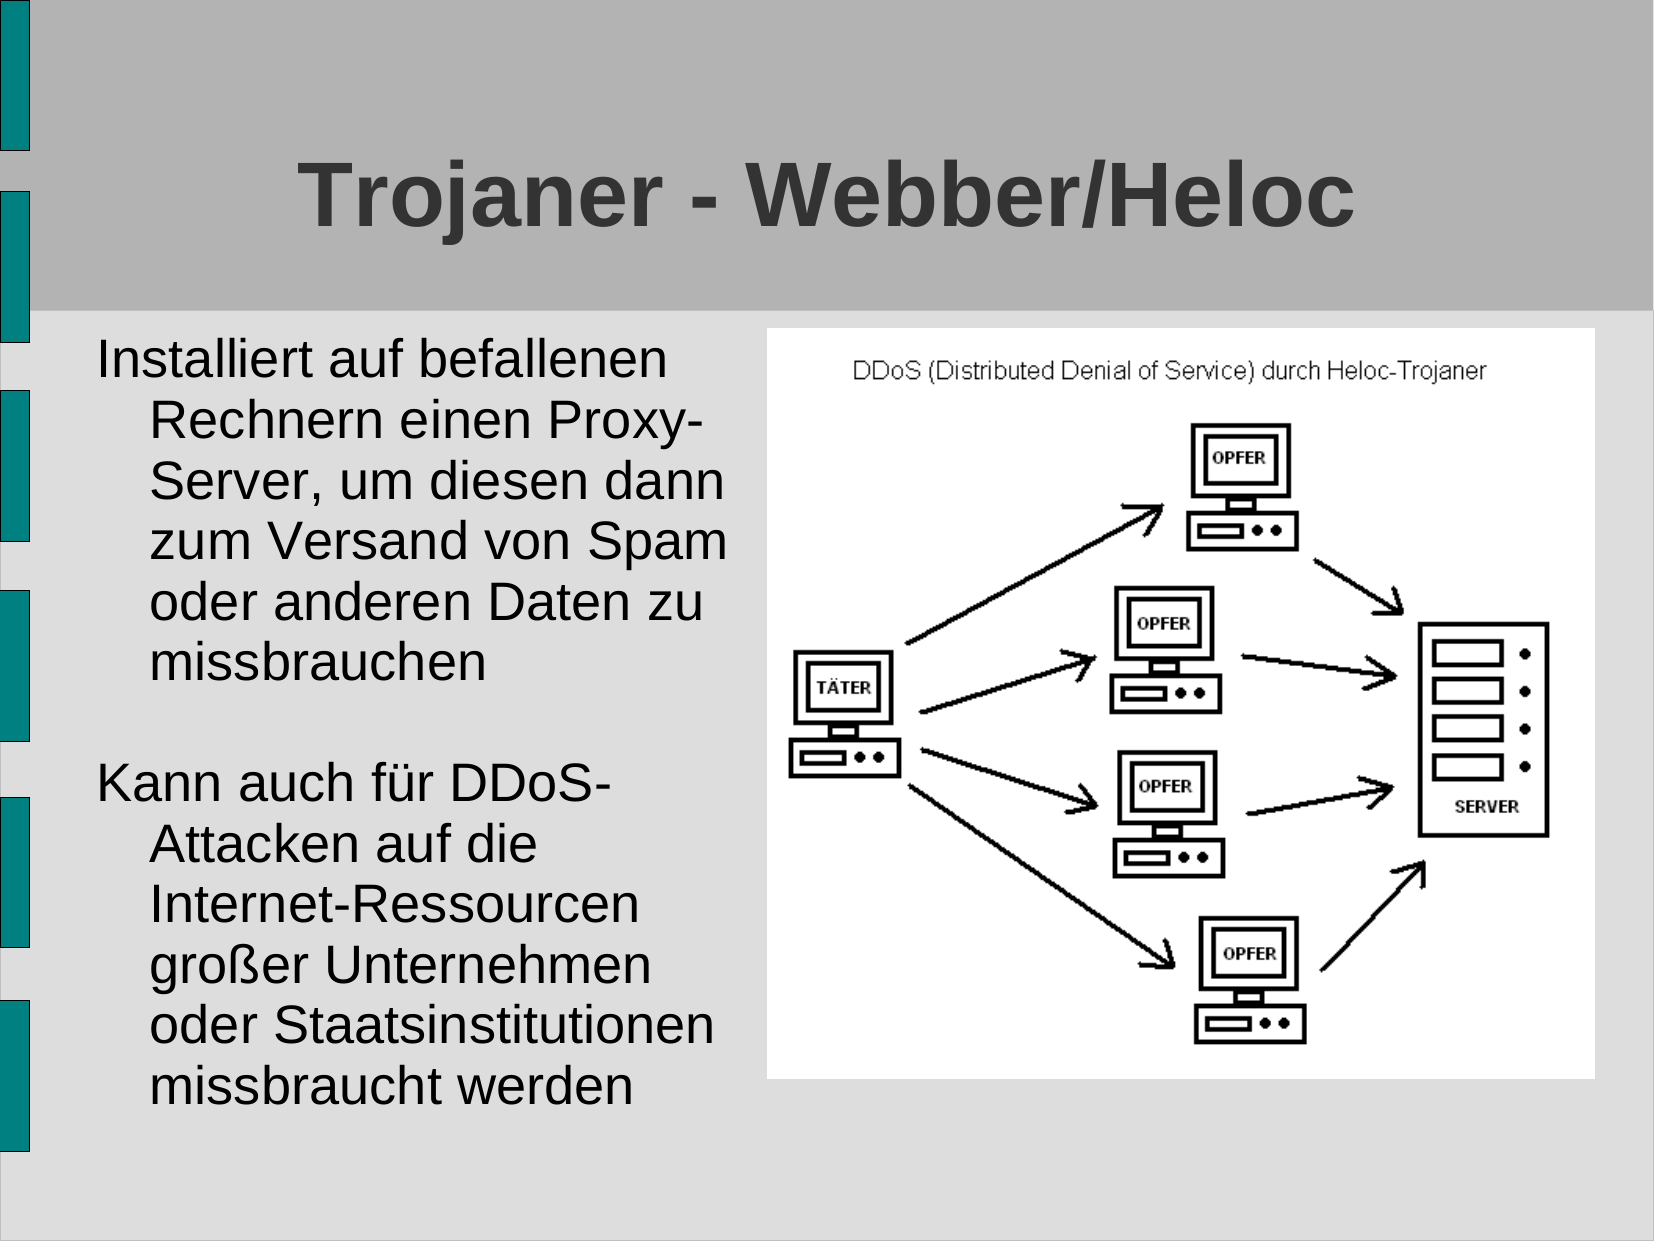

# Trojaner - Webber/Heloc
Installiert auf befallenen Rechnern einen Proxy-Server, um diesen dann zum Versand von Spam oder anderen Daten zu missbrauchen
Kann auch für DDoS-Attacken auf die Internet-Ressourcen großer Unternehmen oder Staatsinstitutionen missbraucht werden